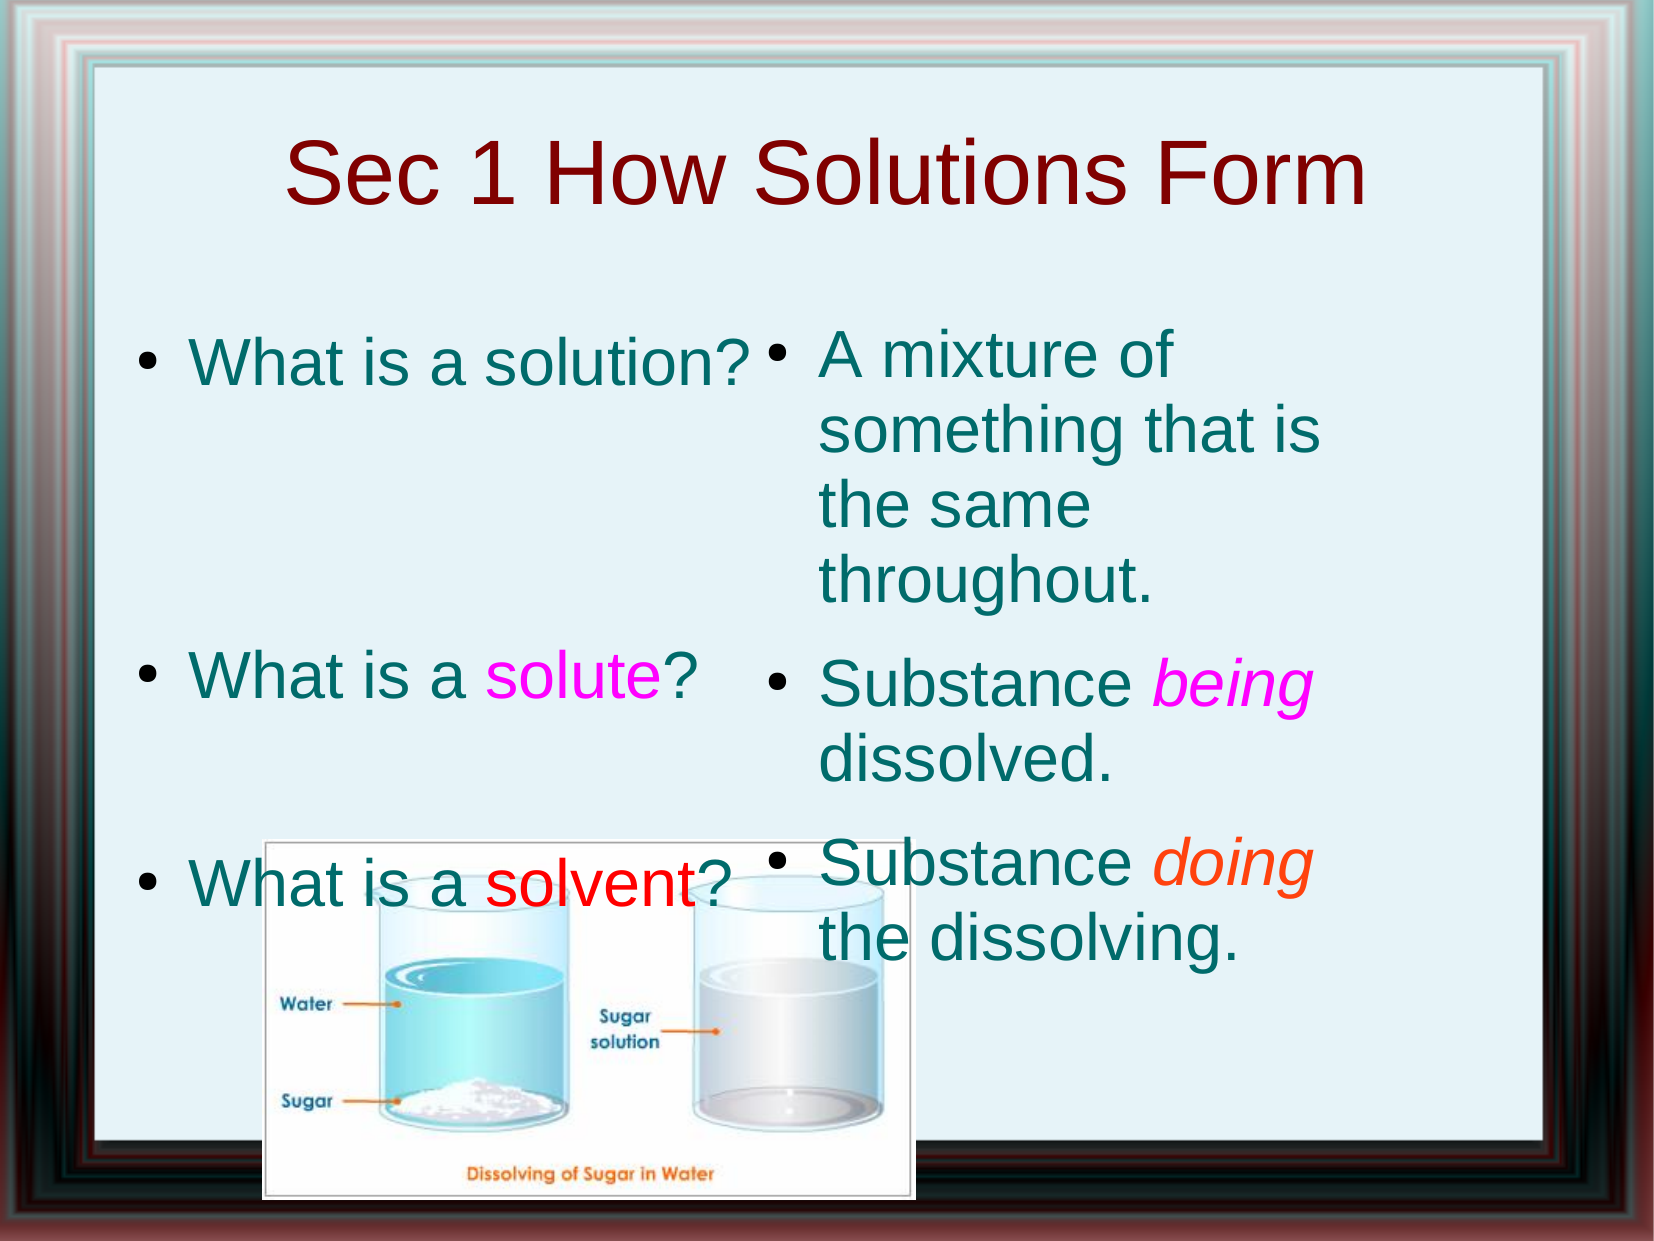

# Sec 1 How Solutions Form
A mixture of something that is the same throughout.
Substance being dissolved.
Substance doing the dissolving.
What is a solution?
What is a solute?
What is a solvent?